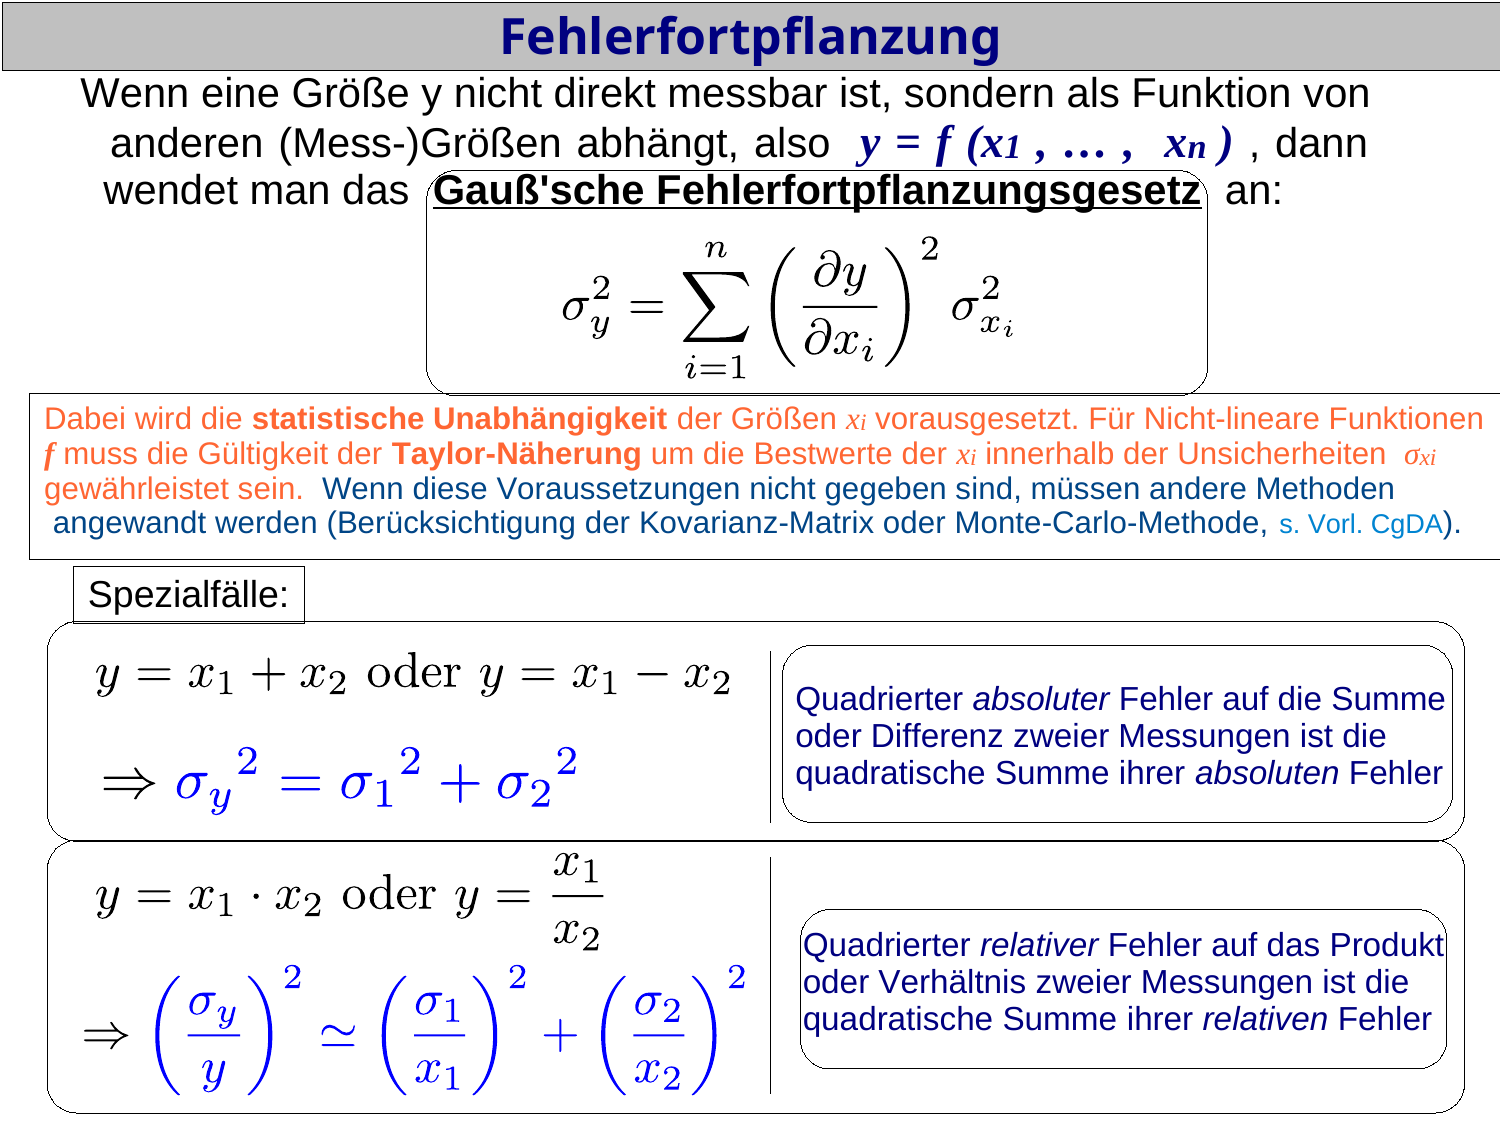

# Fehlerfortpflanzung
Wenn eine Größe y nicht direkt messbar ist, sondern als Funktion von
 anderen (Mess-)Größen abhängt, also y = f (x1 , … , xn ) , dann
 wendet man das Gauß'sche Fehlerfortpflanzungsgesetz an:
Dabei wird die statistische Unabhängigkeit der Größen xi vorausgesetzt. Für Nicht-lineare Funktionen
f muss die Gültigkeit der Taylor-Näherung um die Bestwerte der xi innerhalb der Unsicherheiten σxi
gewährleistet sein. Wenn diese Voraussetzungen nicht gegeben sind, müssen andere Methoden
 angewandt werden (Berücksichtigung der Kovarianz-Matrix oder Monte-Carlo-Methode, s. Vorl. CgDA).
Spezialfälle:
Quadrierter absoluter Fehler auf die Summe
oder Differenz zweier Messungen ist die
quadratische Summe ihrer absoluten Fehler
Quadrierter relativer Fehler auf das Produkt
oder Verhältnis zweier Messungen ist die
quadratische Summe ihrer relativen Fehler